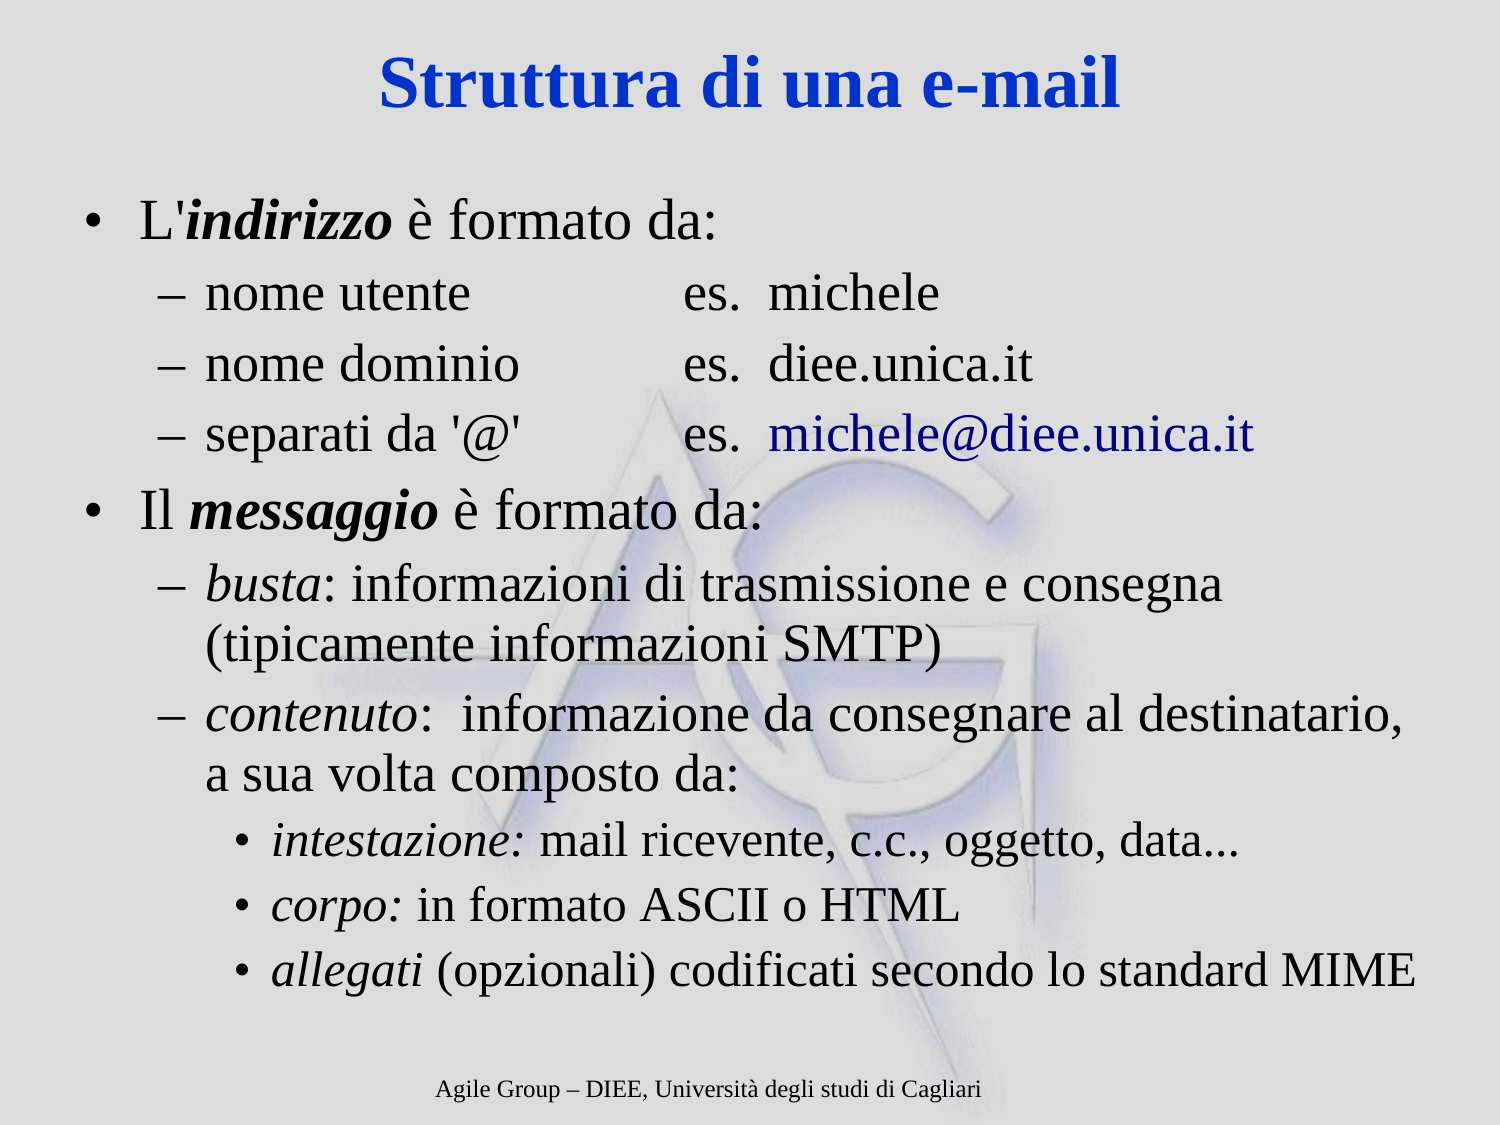

# Struttura di una e-mail
L'indirizzo è formato da:
nome utente		es. michele
nome dominio		es. diee.unica.it
separati da '@'		es. michele@diee.unica.it
Il messaggio è formato da:
busta: informazioni di trasmissione e consegna (tipicamente informazioni SMTP)
contenuto: informazione da consegnare al destinatario, a sua volta composto da:
intestazione: mail ricevente, c.c., oggetto, data...
corpo: in formato ASCII o HTML
allegati (opzionali) codificati secondo lo standard MIME